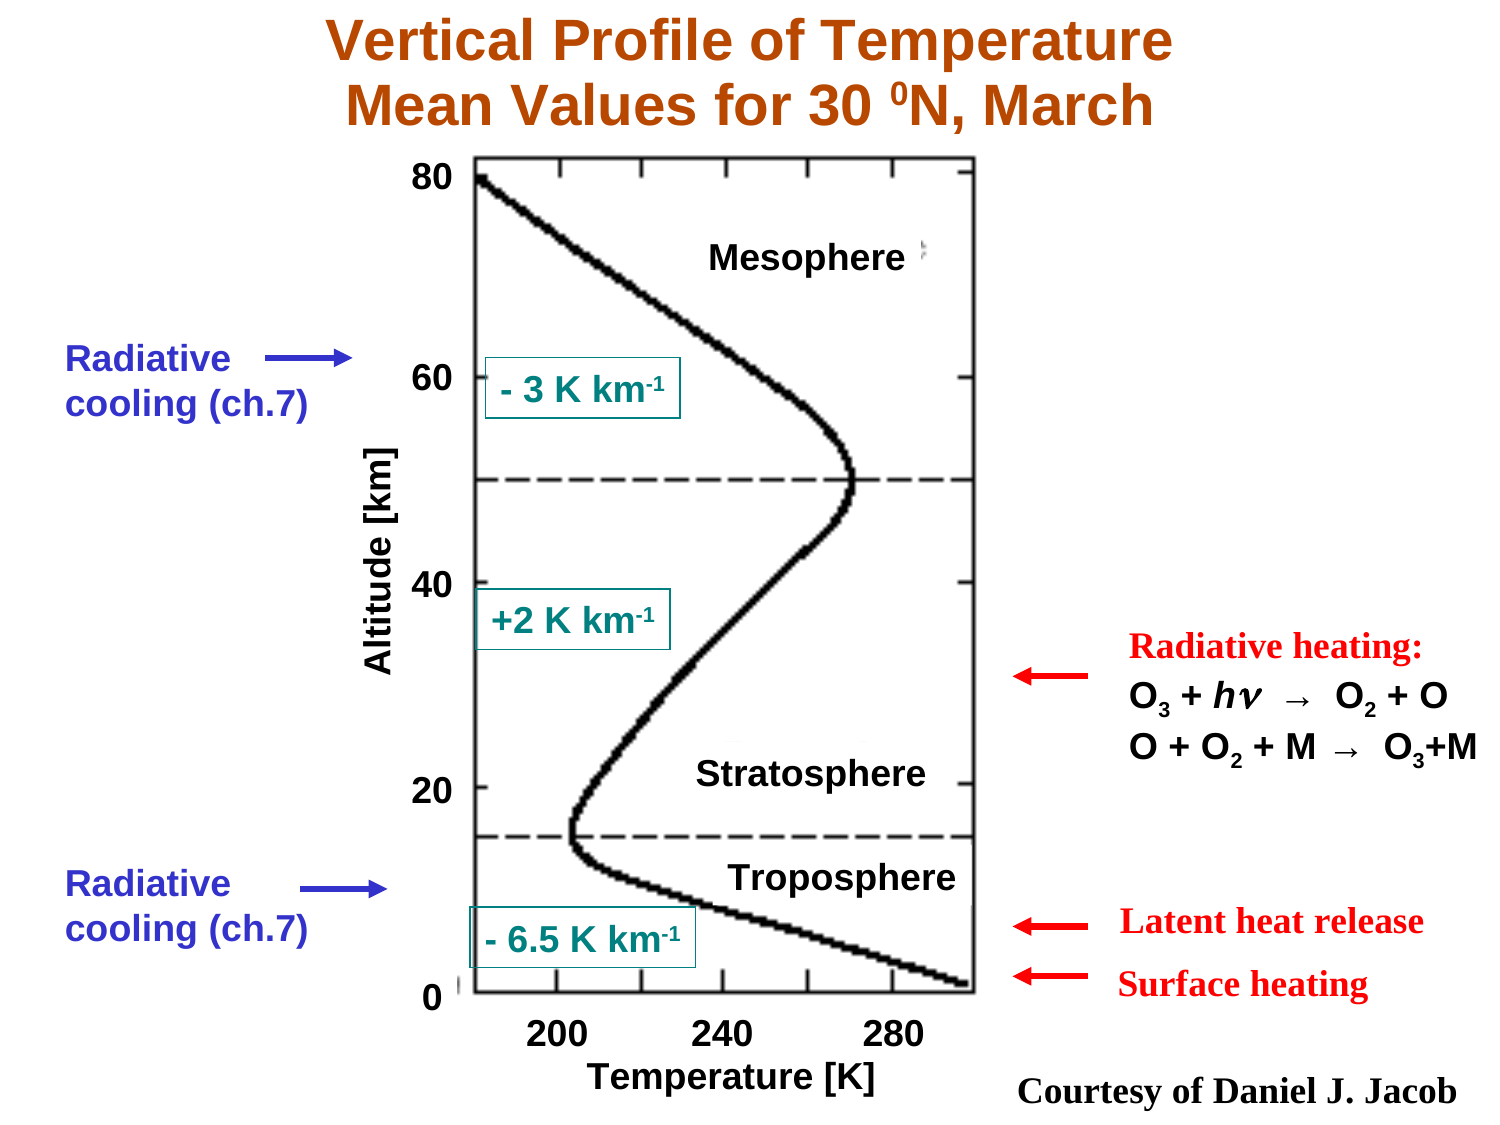

Vertical Profile of Temperature
Mean Values for 30 0N, March
# VERTICAL PROFILE OF TEMPERATURE Mean values for 30oN, March
80
Mesophere
Radiative
cooling (ch.7)
60
- 3 K km-1
Altitude [km]
40
+2 K km-1
Radiative heating:
O3 + h→O2 + O
O + O2 + M →O3+M
Stratosphere
20
Troposphere
Radiative
cooling (ch.7)
Latent heat release
- 6.5 K km-1
Surface heating
0
200
200
240
280
Temperature [K]
Courtesy of Daniel J. Jacob